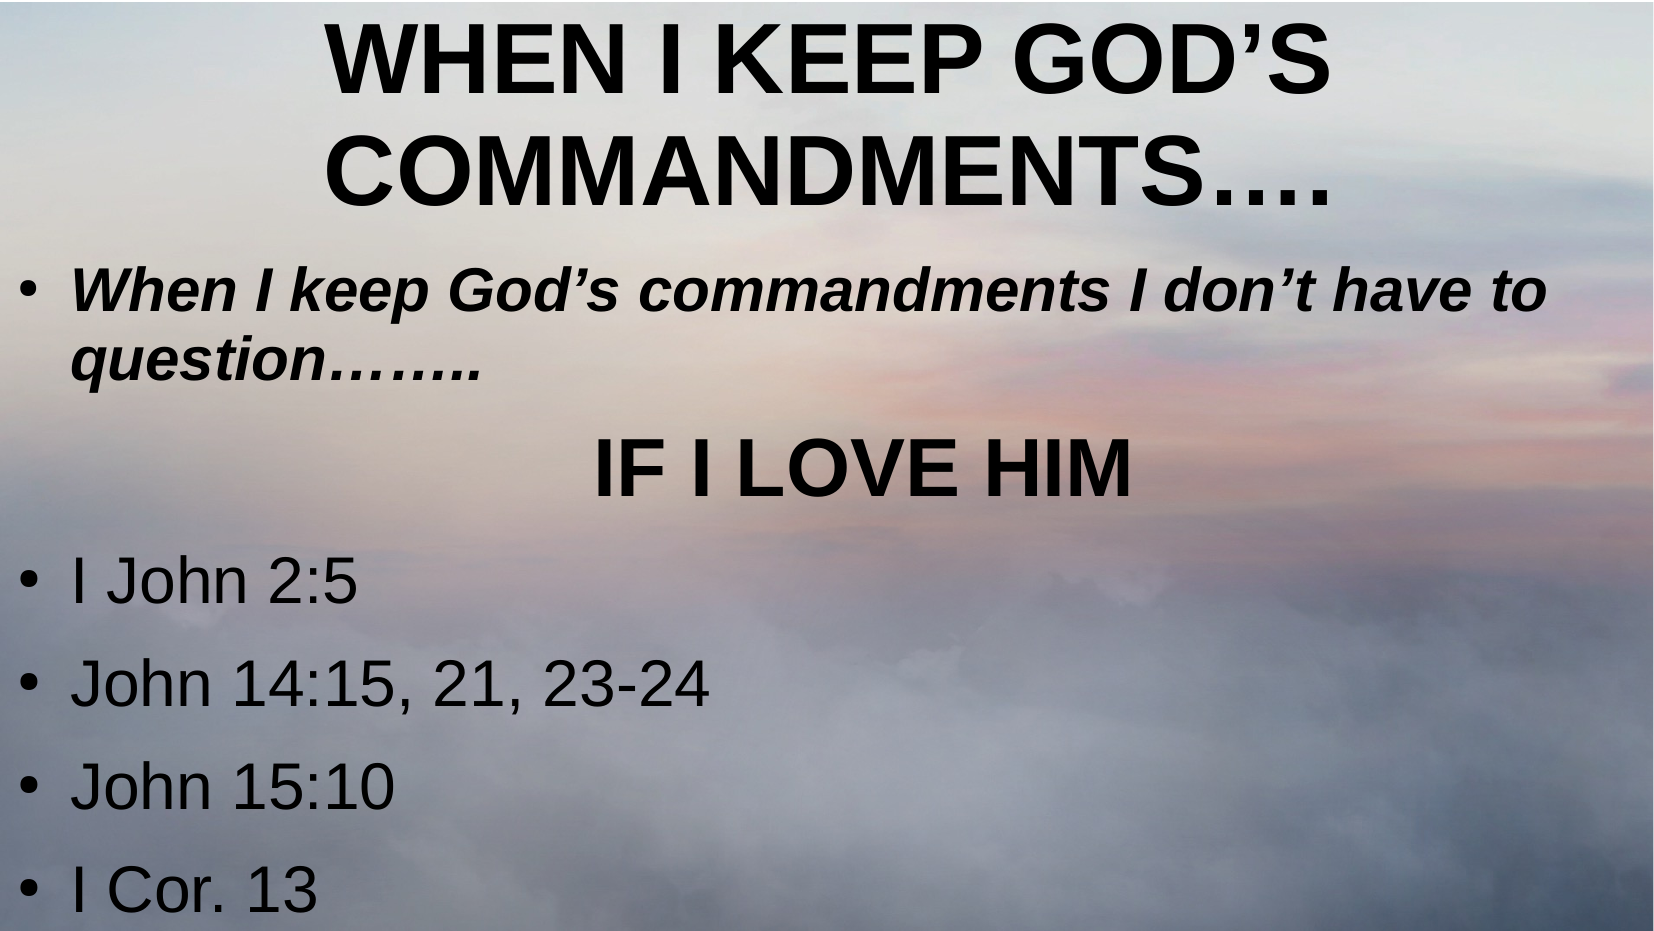

# WHEN I KEEP GOD’S COMMANDMENTS….
When I keep God’s commandments I don’t have to question……..
IF I LOVE HIM
I John 2:5
John 14:15, 21, 23-24
John 15:10
I Cor. 13